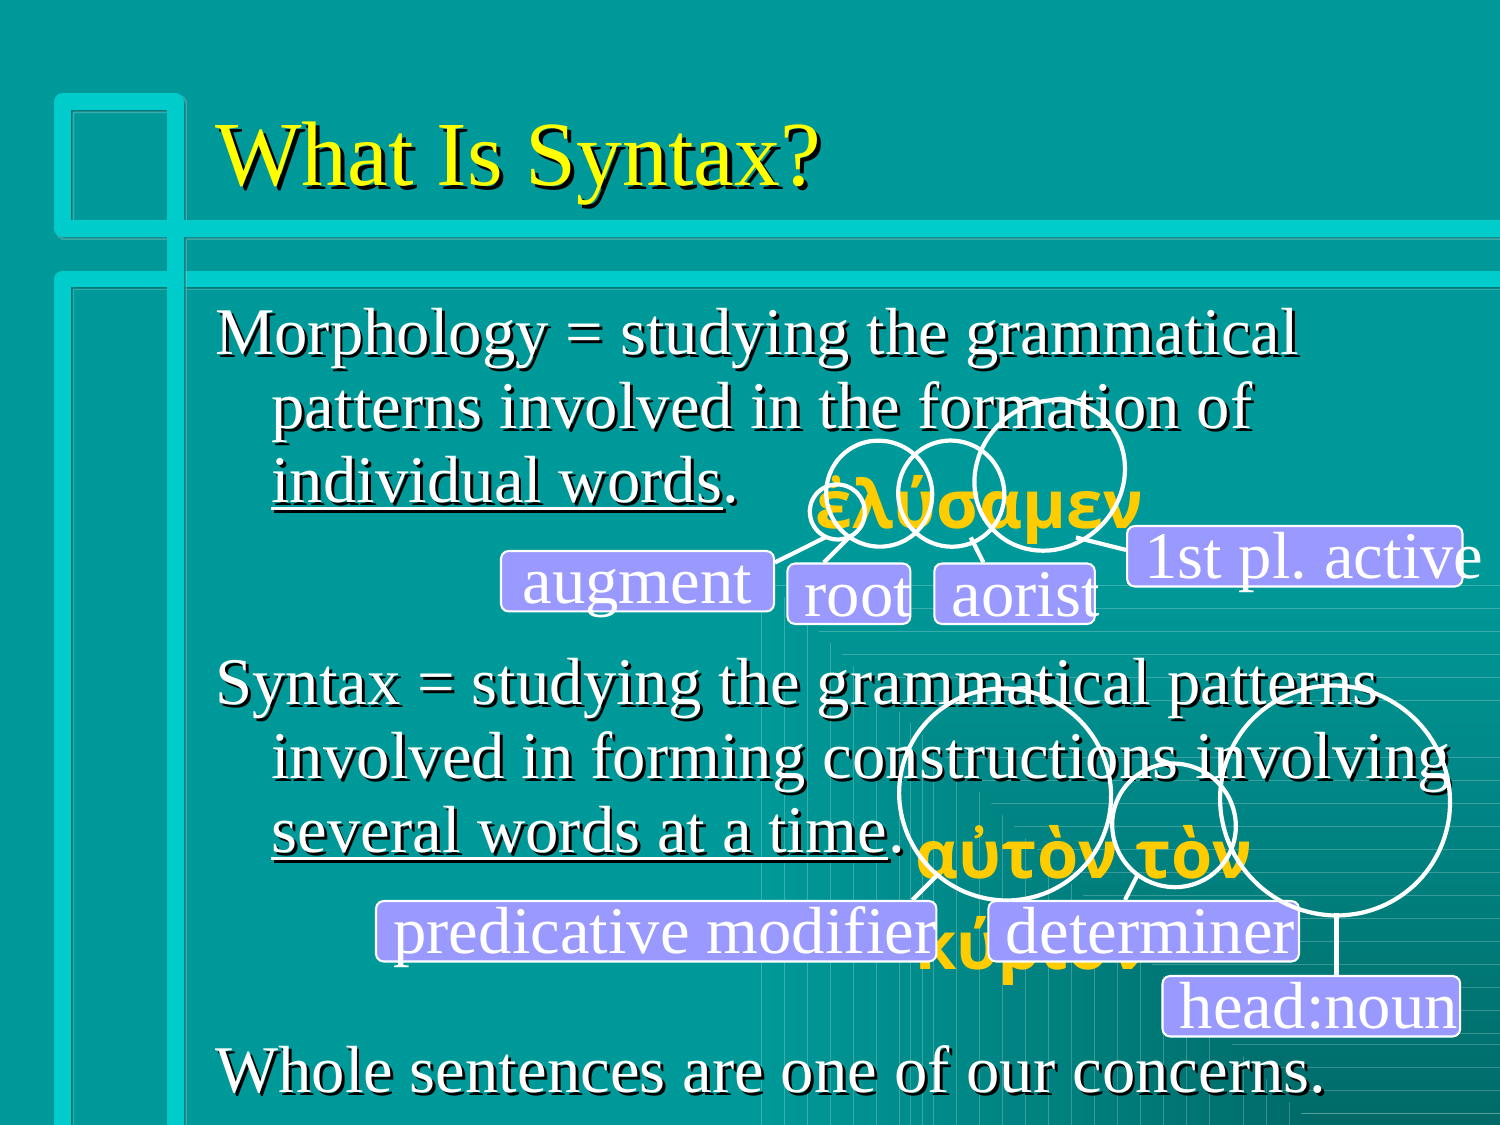

# What Is Syntax?
Morphology = studying the grammatical patterns involved in the formation of individual words.
1st pl. active
aorist
root
ἐλύσαμεν
augment
Syntax = studying the grammatical patterns involved in forming constructions involving several words at a time.
head:noun
predicative modifier
determiner
αὐτὸν τὸν κύριον
Whole sentences are one of our concerns.